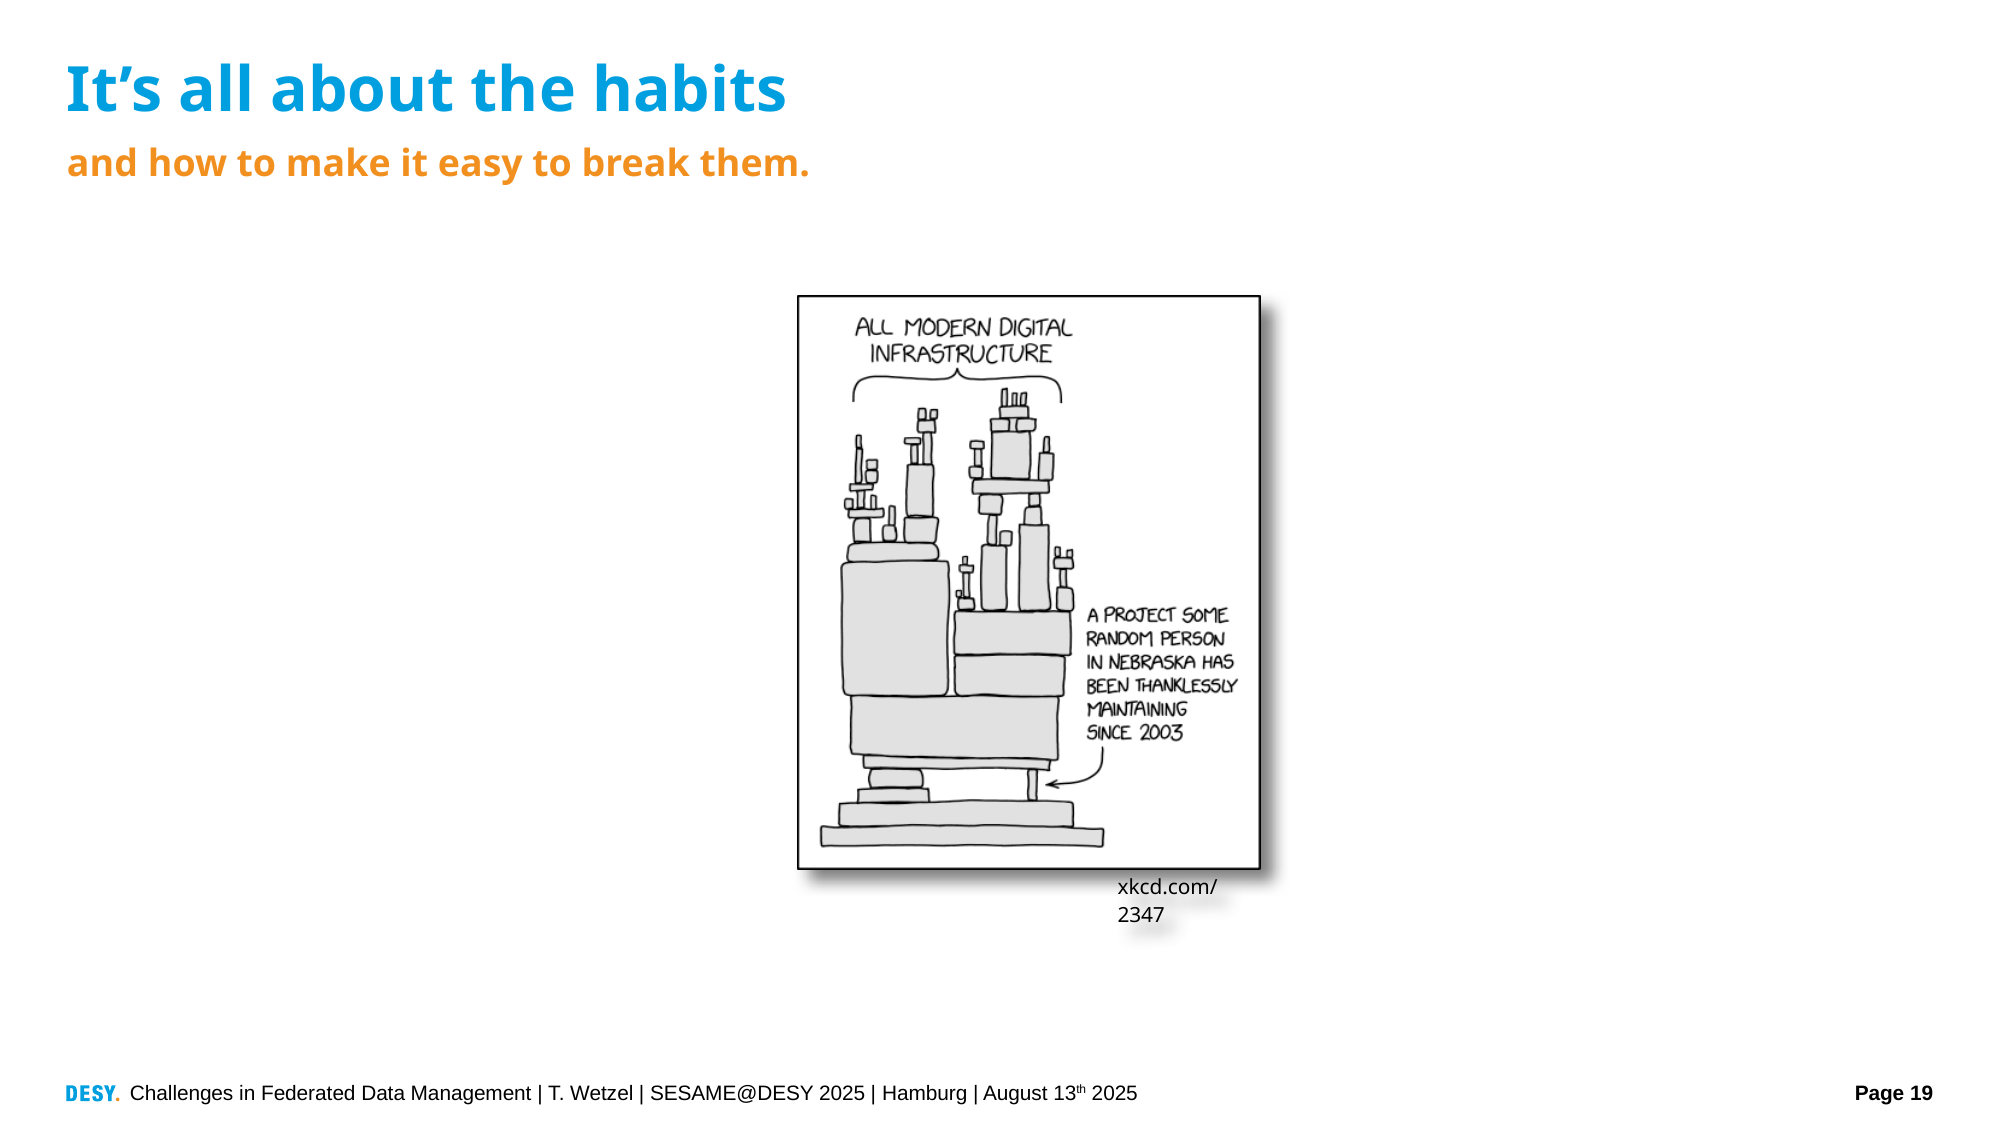

# It’s all about the habits
and how to make it easy to break them.
xkcd.com/2347